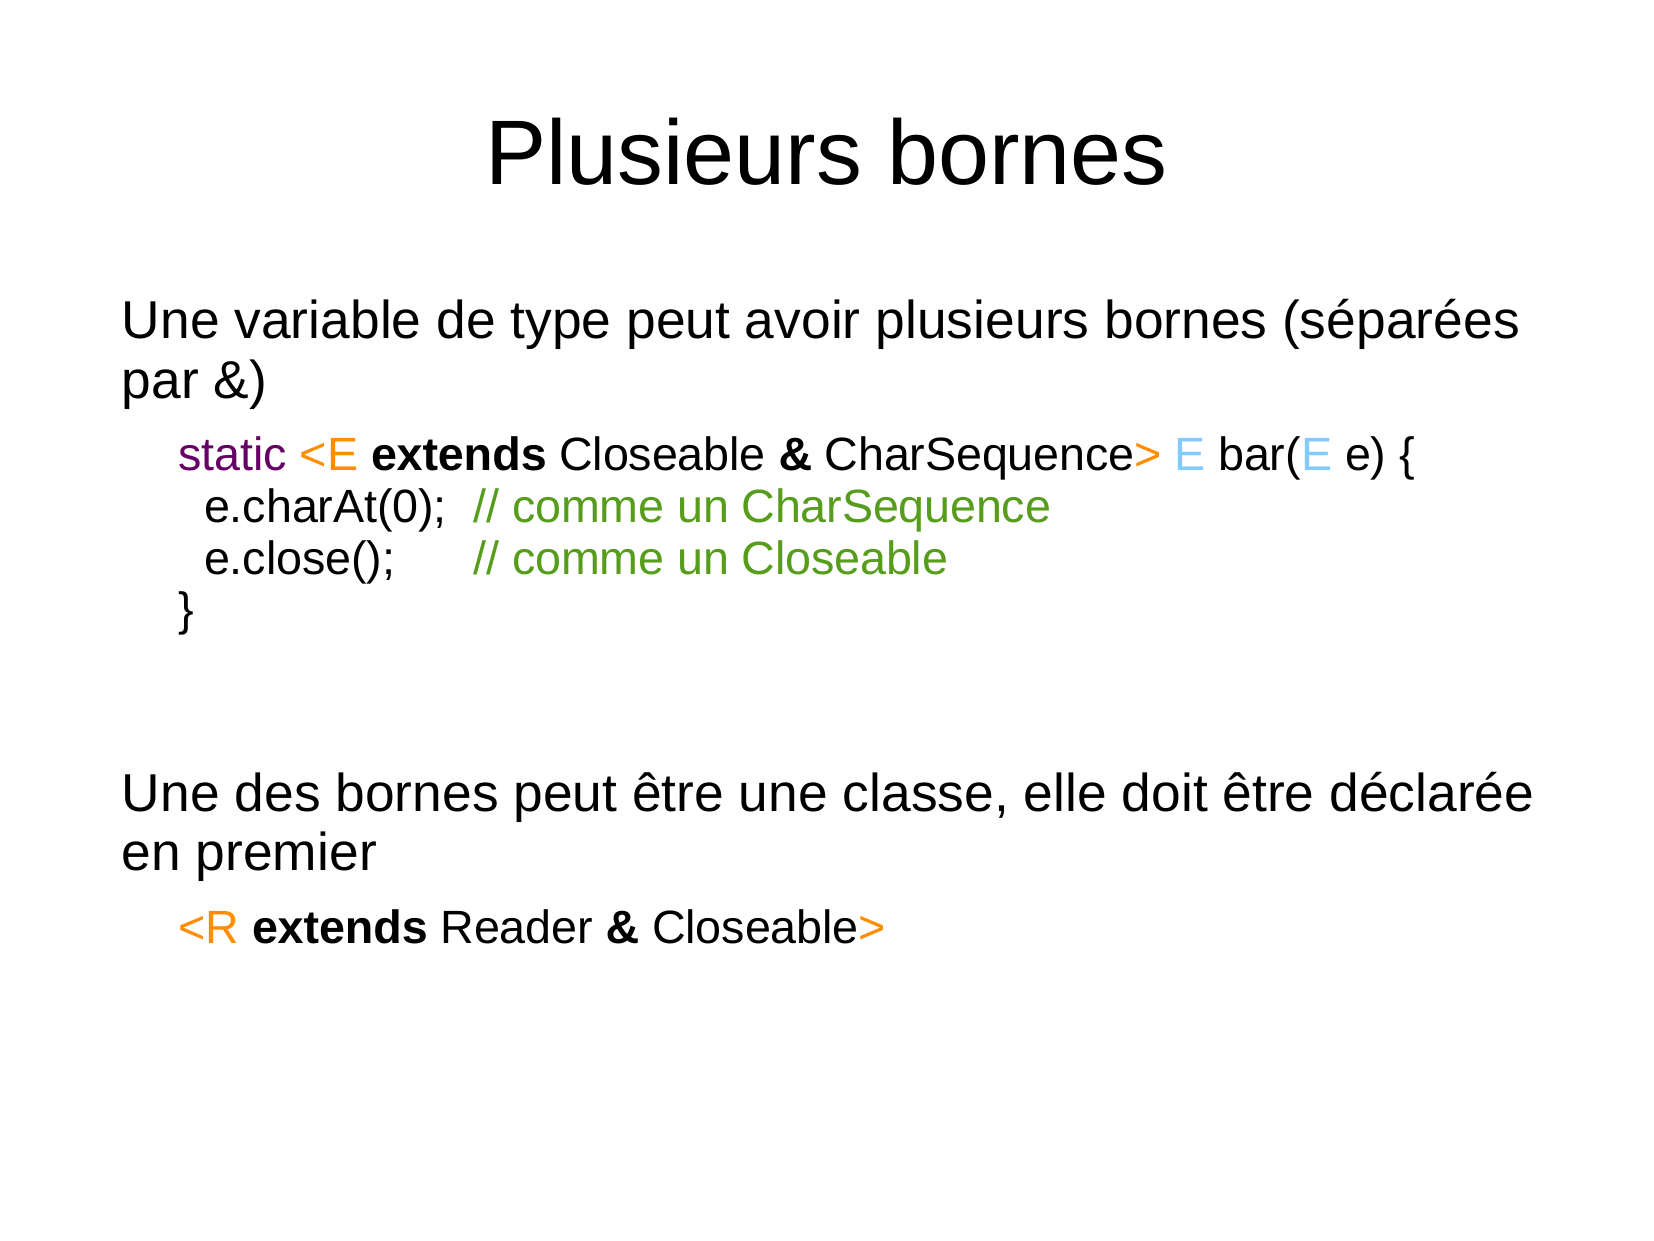

# Plusieurs bornes
Une variable de type peut avoir plusieurs bornes (séparées par &)
static <E extends Closeable & CharSequence> E bar(E e) {
 e.charAt(0); // comme un CharSequence
 e.close(); // comme un Closeable
}
Une des bornes peut être une classe, elle doit être déclarée en premier
<R extends Reader & Closeable>